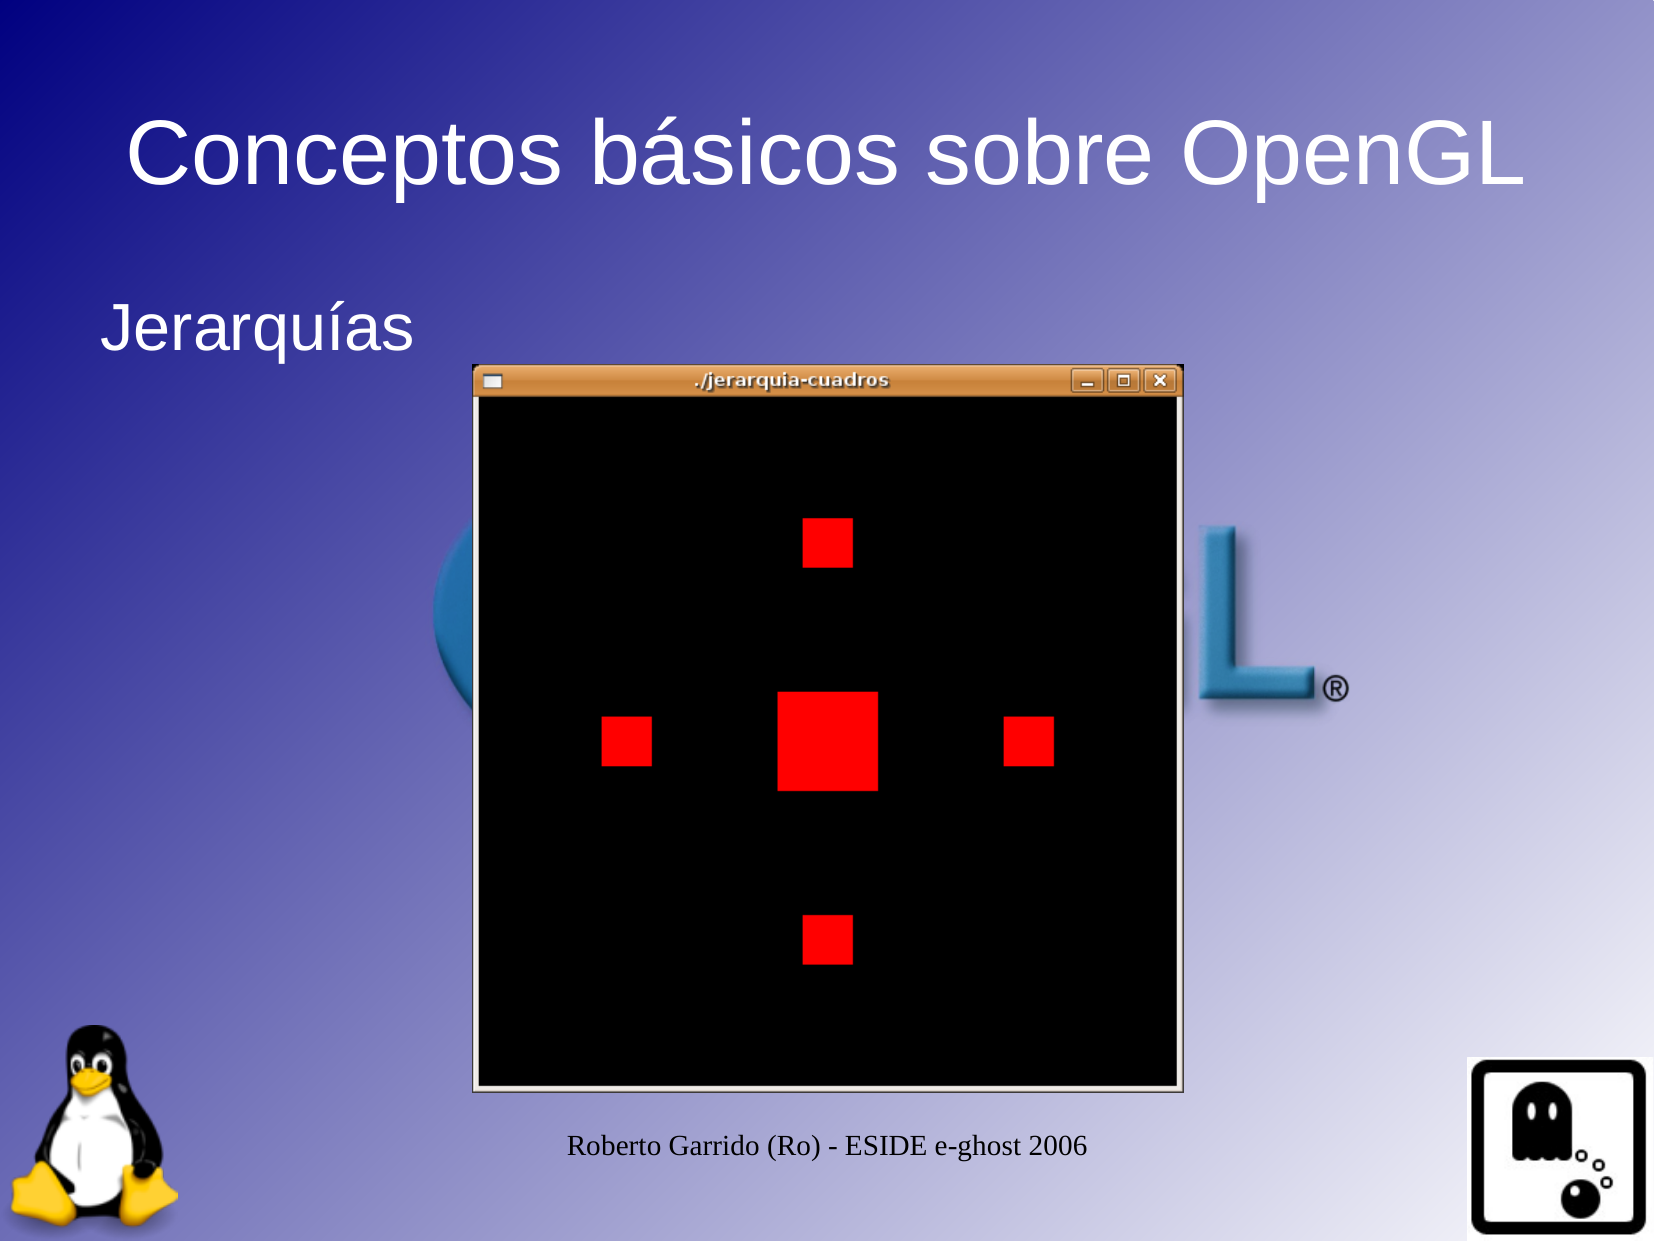

# Conceptos básicos sobre OpenGL
Jerarquías
Roberto Garrido (Ro) - ESIDE e-ghost 2006